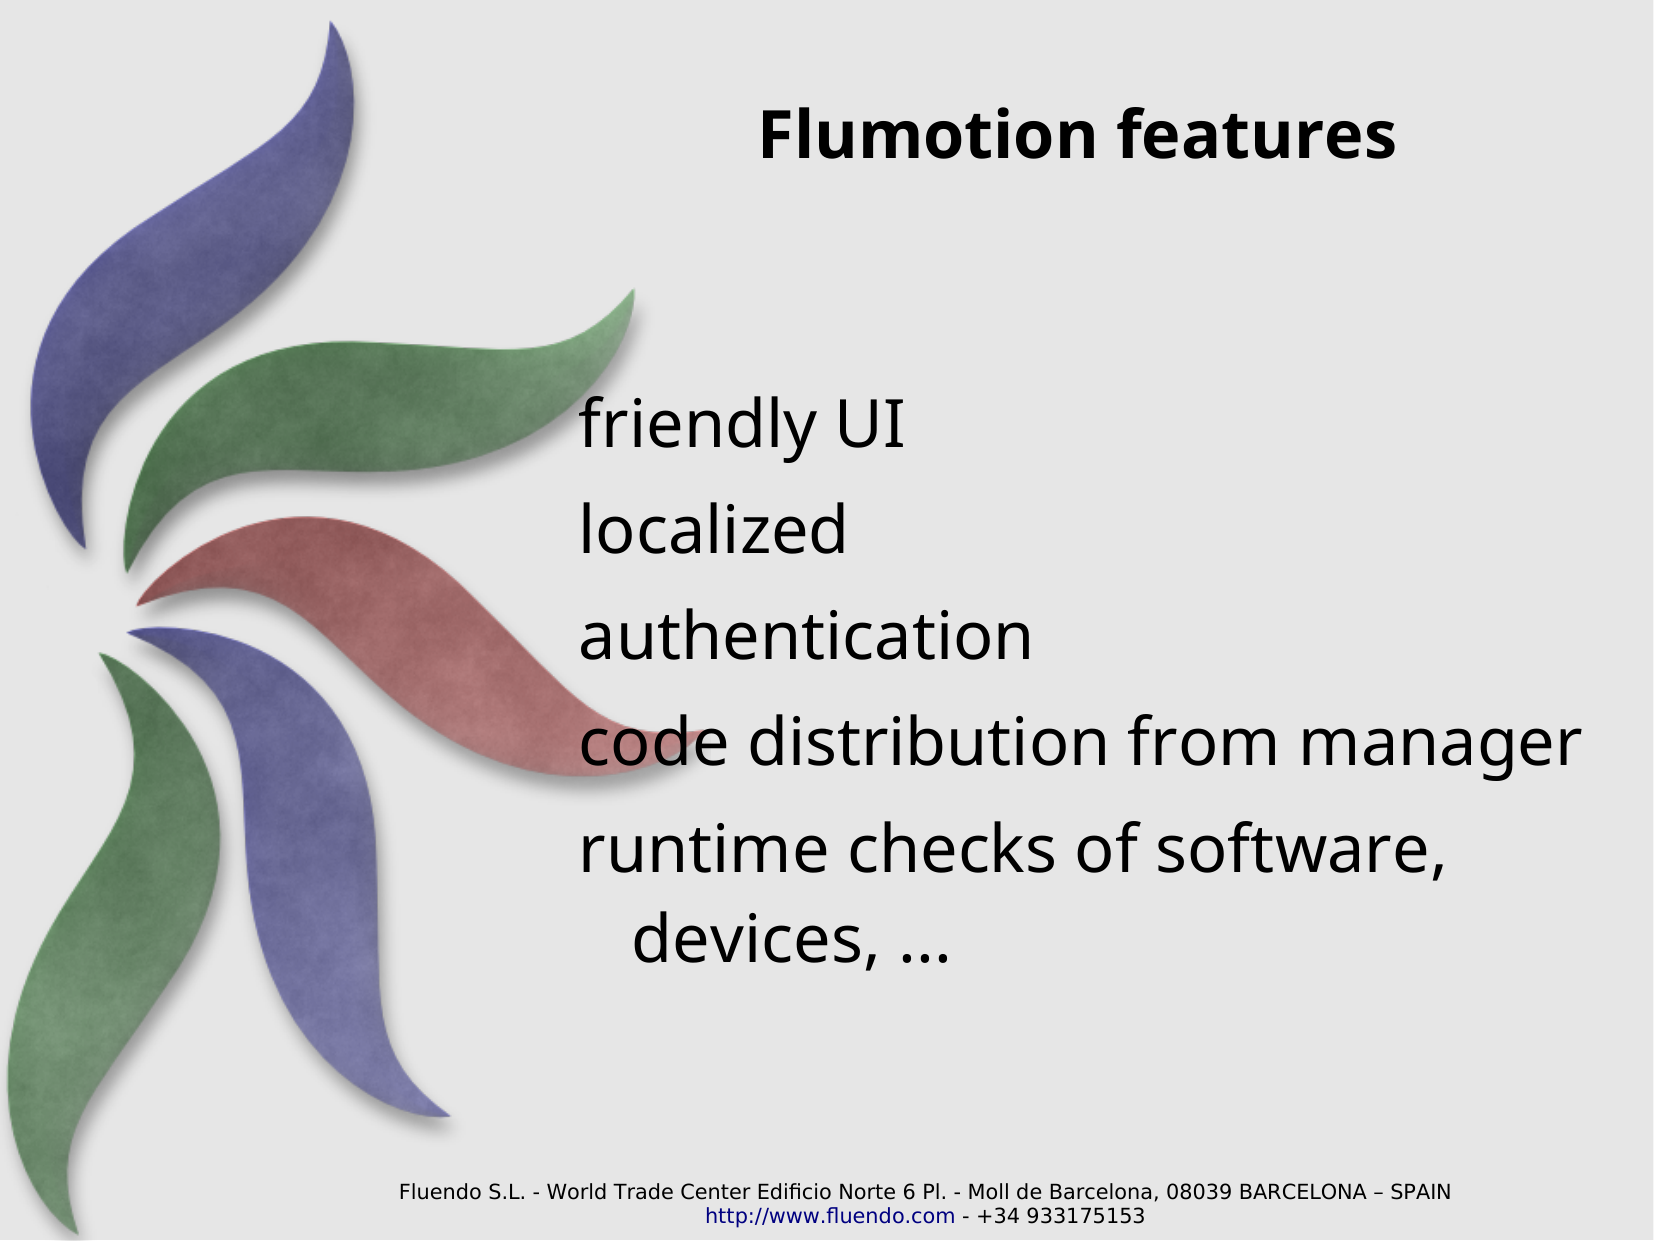

# Flumotion features
friendly UI
localized
authentication
code distribution from manager
runtime checks of software, devices, ...